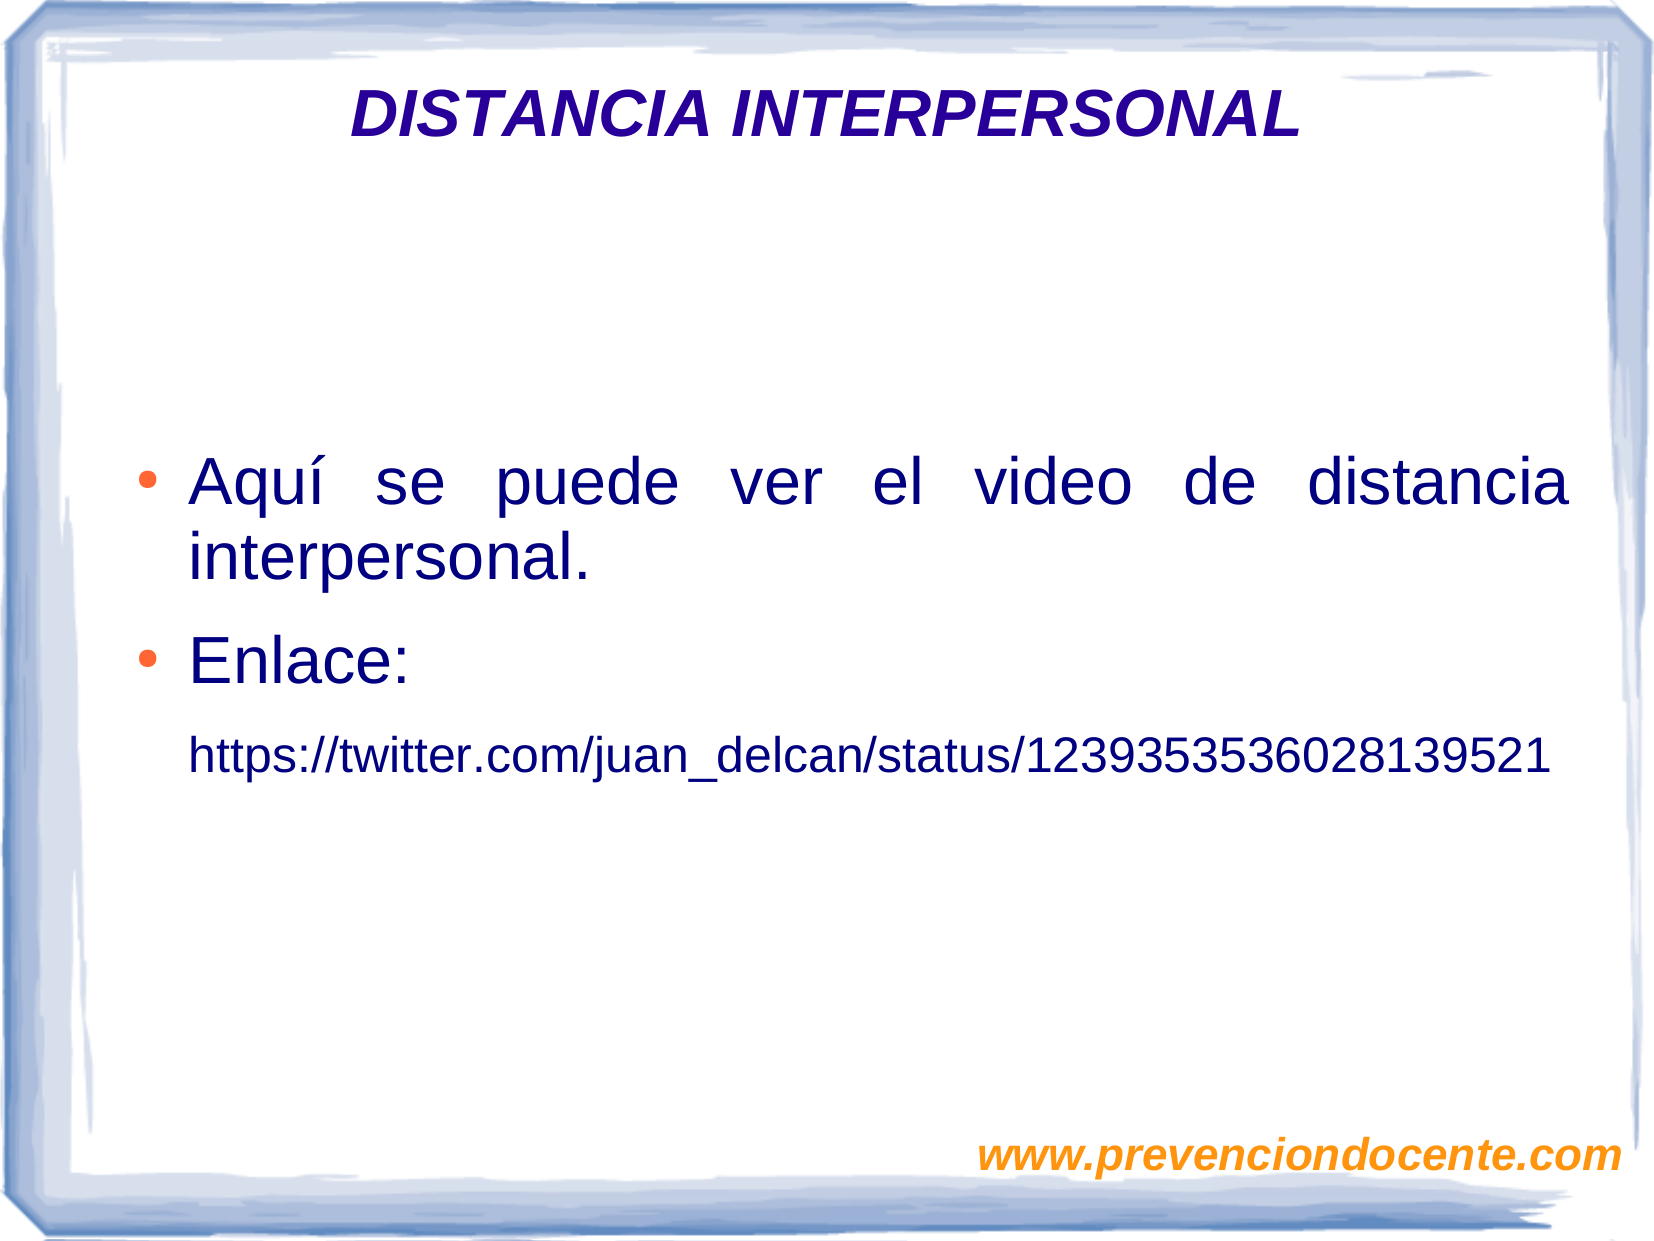

# DISTANCIA INTERPERSONAL
Aquí se puede ver el video de distancia interpersonal.
Enlace:
https://twitter.com/juan_delcan/status/1239353536028139521
www.prevenciondocente.com